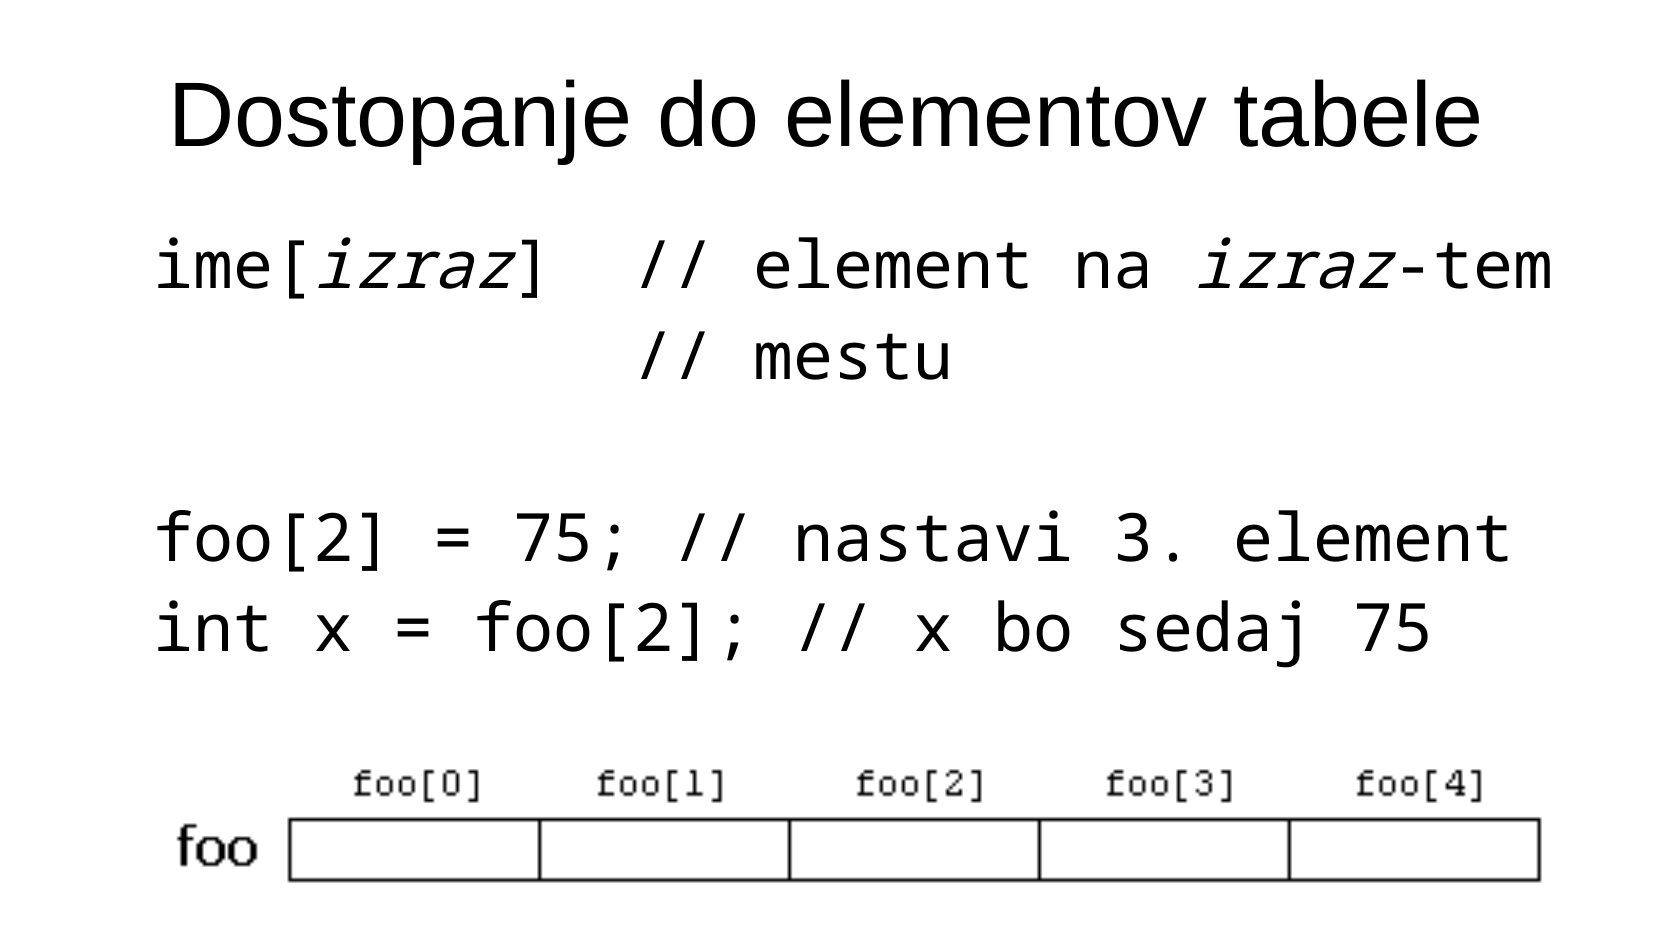

# Dostopanje do elementov tabele
ime[izraz] // element na izraz-tem
 // mestu
foo[2] = 75; // nastavi 3. element
int x = foo[2]; // x bo sedaj 75